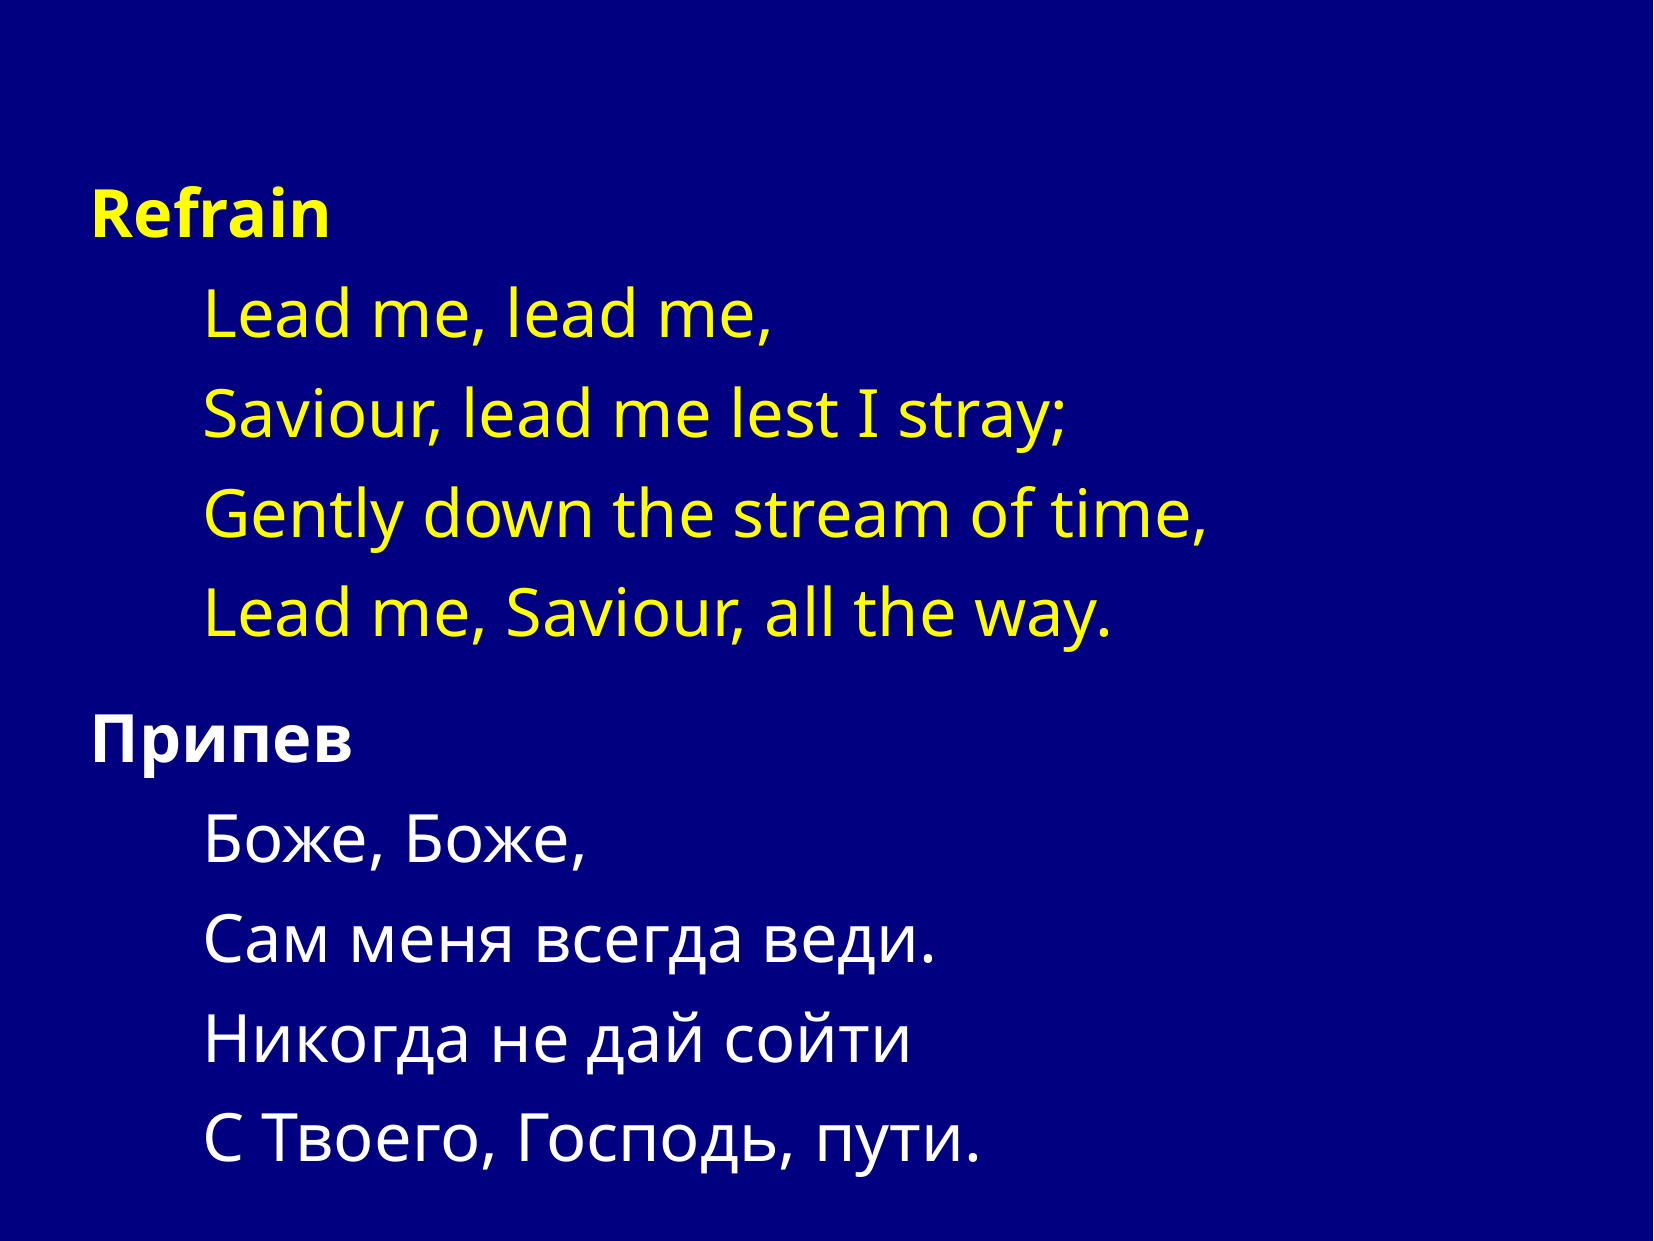

Refrain
	Lead me, lead me,
	Saviour, lead me lest I stray;
	Gently down the stream of time,
	Lead me, Saviour, all the way.
Припев
	Боже, Боже,
	Сам меня всегда веди.
	Никогда не дай сойти
	С Твоего, Господь, пути.